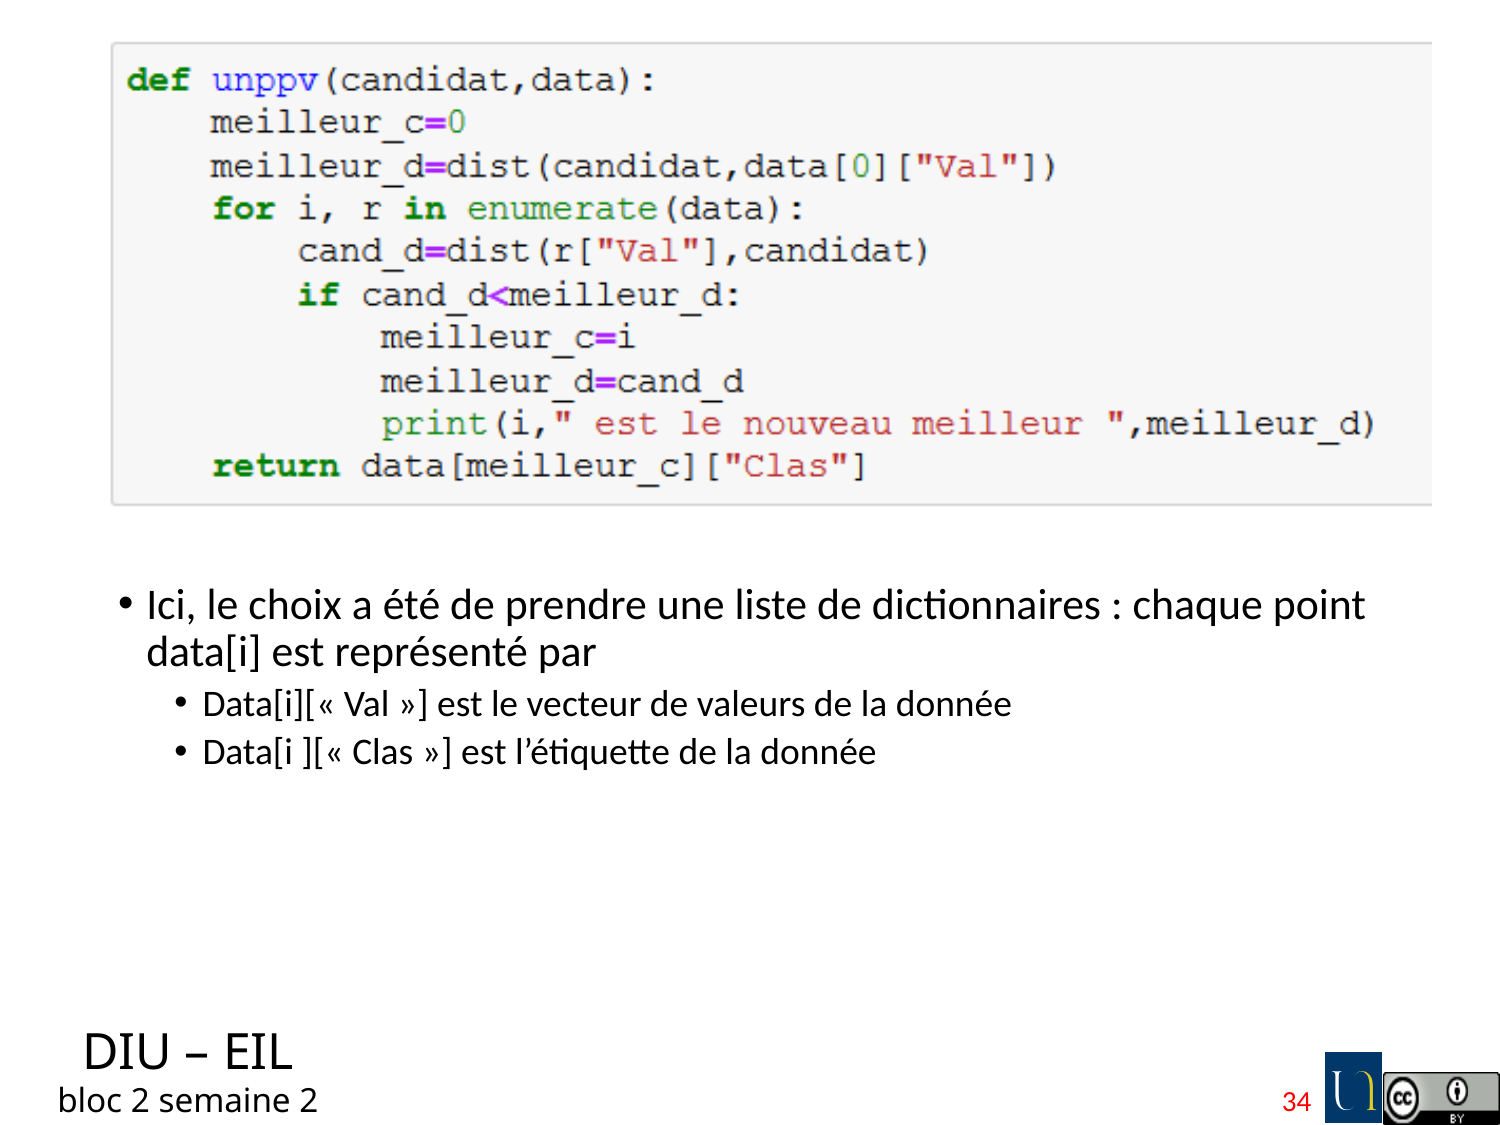

#
Ici, le choix a été de prendre une liste de dictionnaires : chaque point data[i] est représenté par
Data[i][« Val »] est le vecteur de valeurs de la donnée
Data[i ][« Clas »] est l’étiquette de la donnée